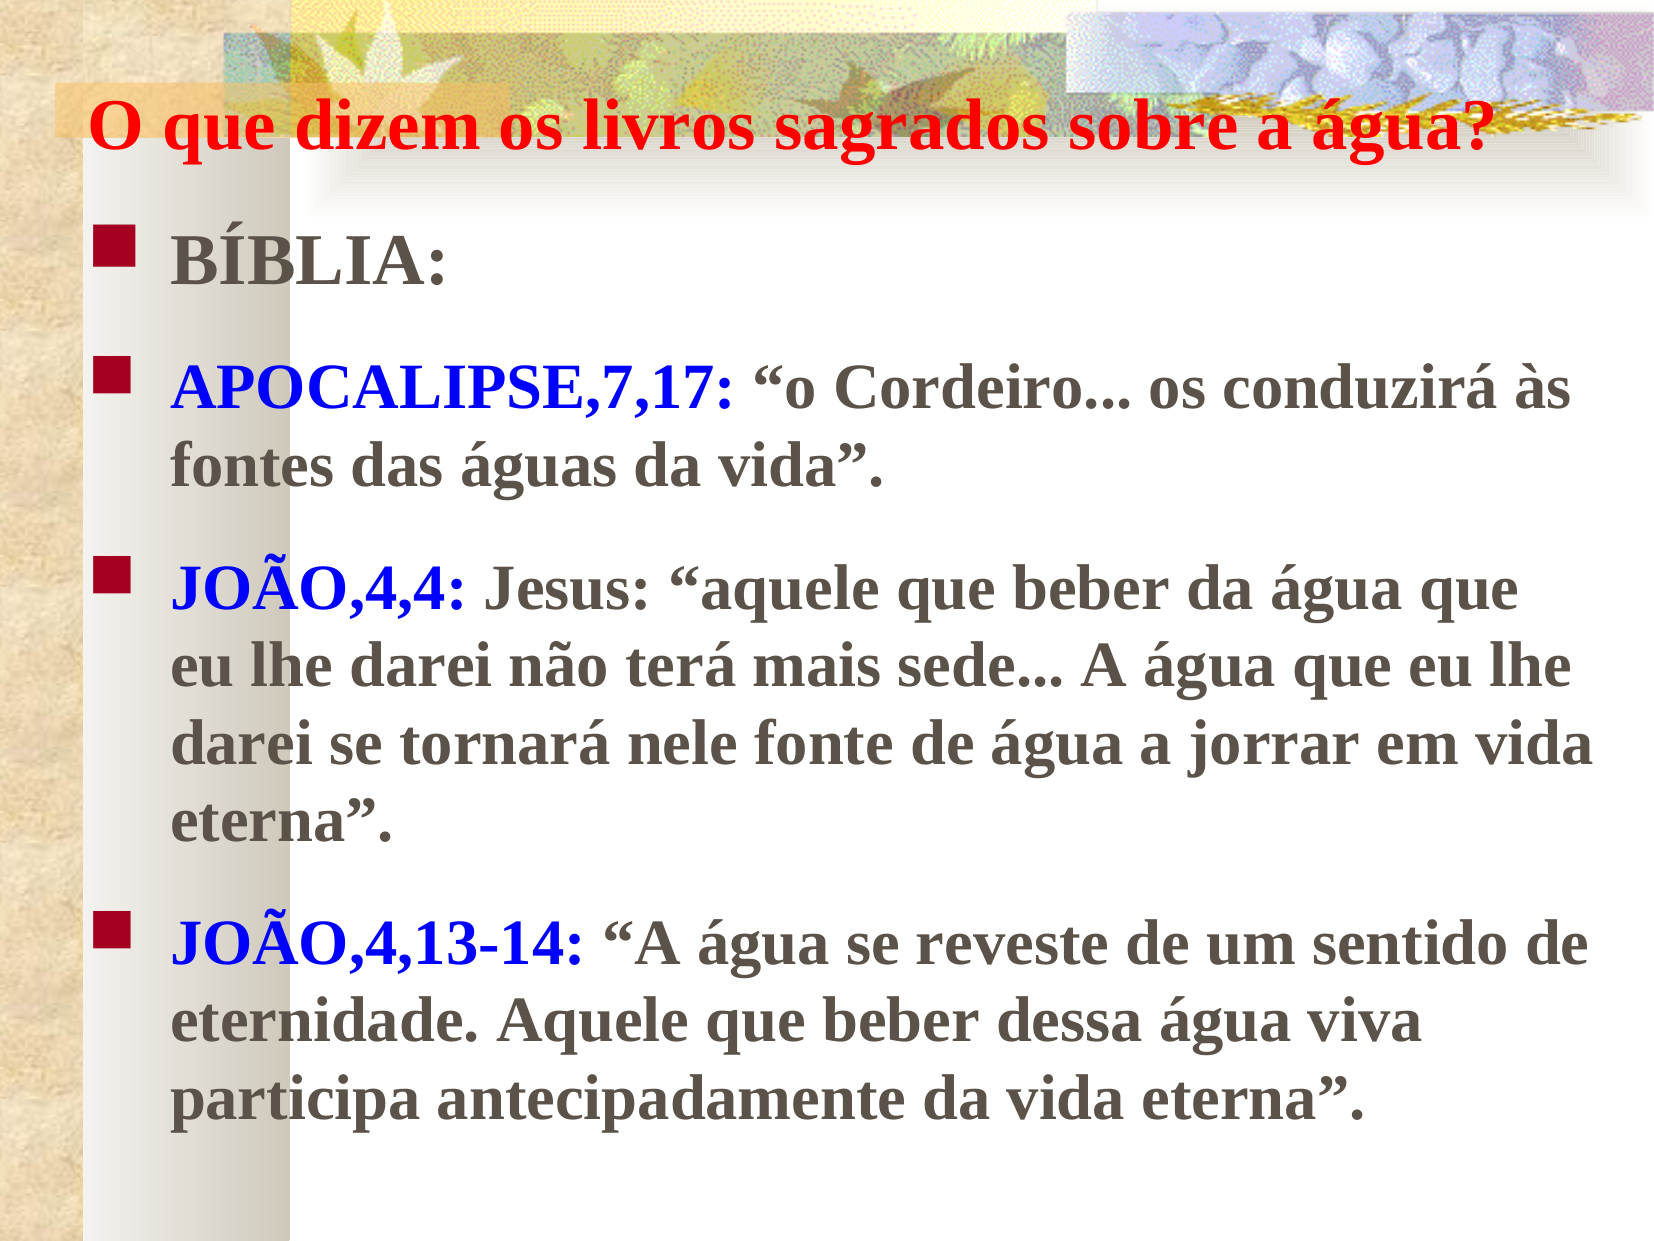

O que dizem os livros sagrados sobre a água?
BÍBLIA:
APOCALIPSE,7,17: “o Cordeiro... os conduzirá às fontes das águas da vida”.
JOÃO,4,4: Jesus: “aquele que beber da água que eu lhe darei não terá mais sede... A água que eu lhe darei se tornará nele fonte de água a jorrar em vida eterna”.
JOÃO,4,13-14: “A água se reveste de um sentido de eternidade. Aquele que beber dessa água viva participa antecipadamente da vida eterna”.